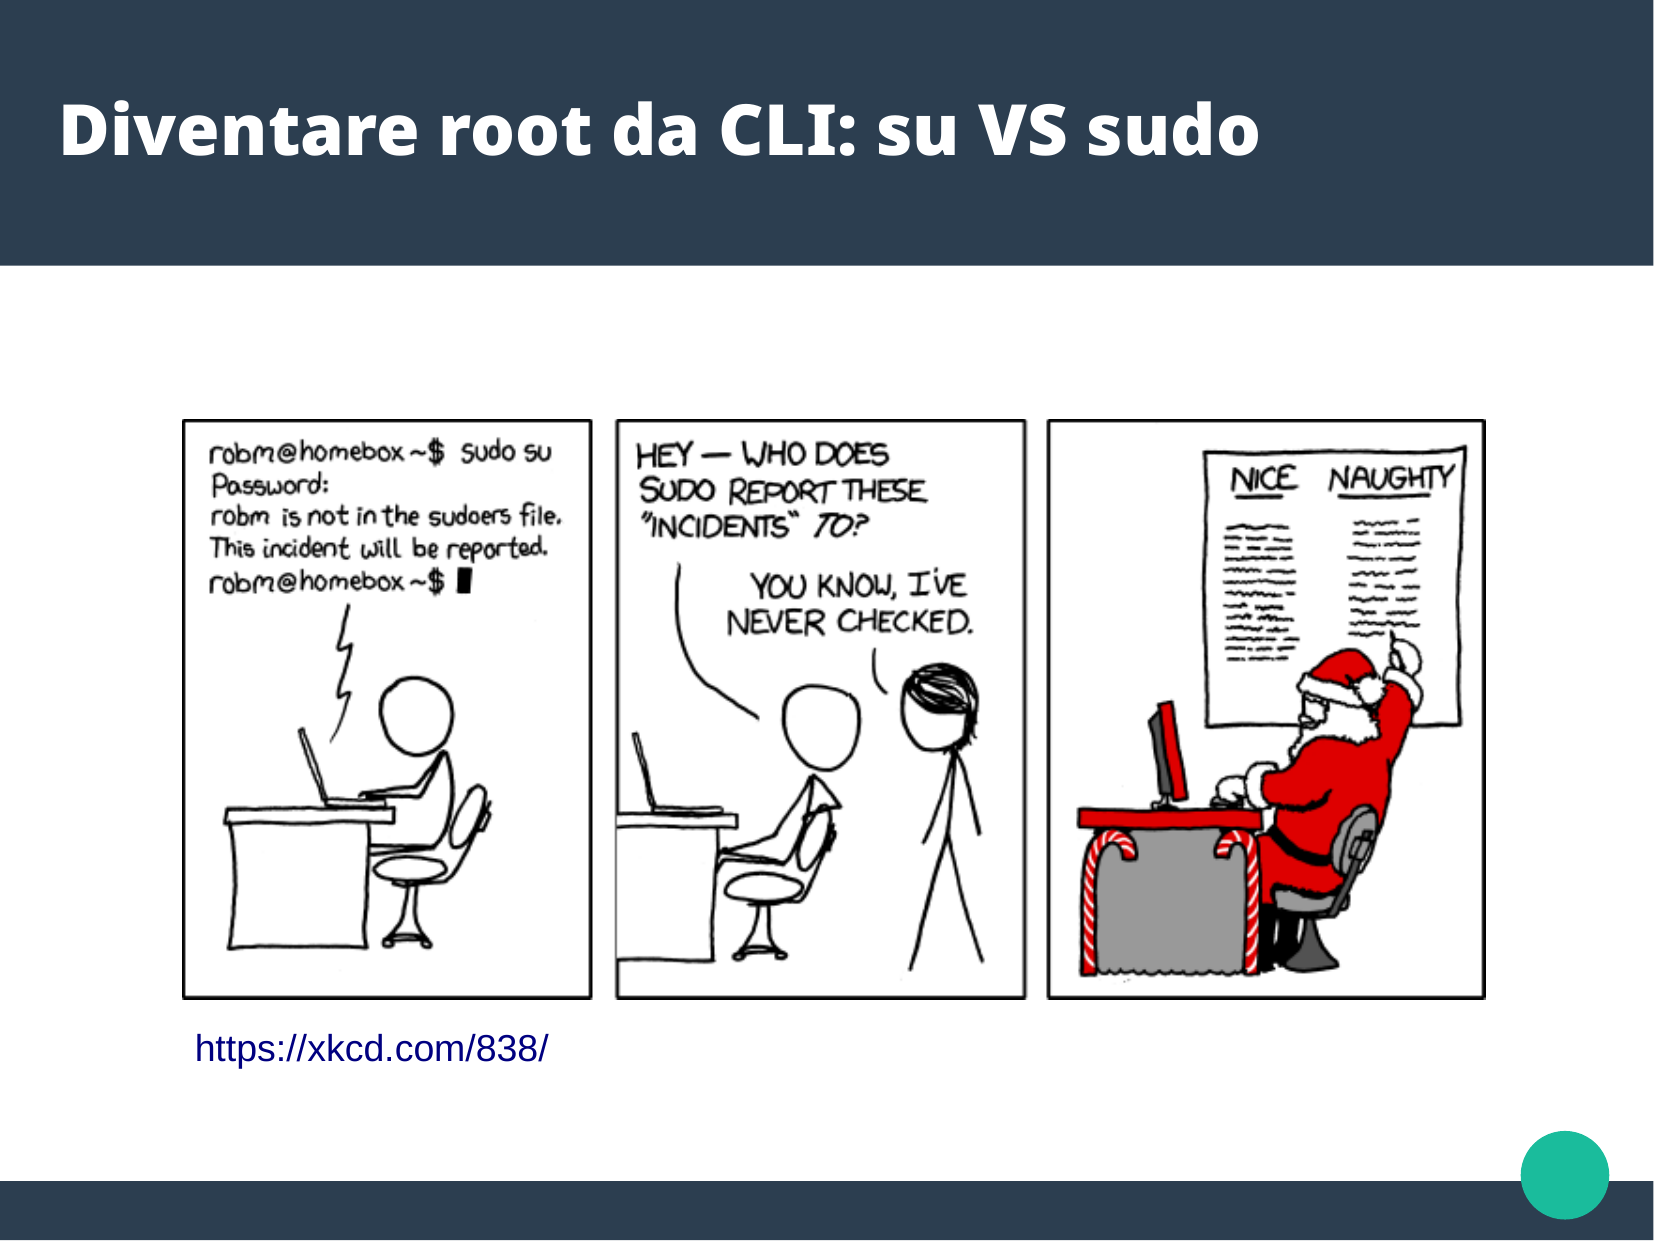

# Diventare root da CLI: su VS sudo
https://xkcd.com/838/